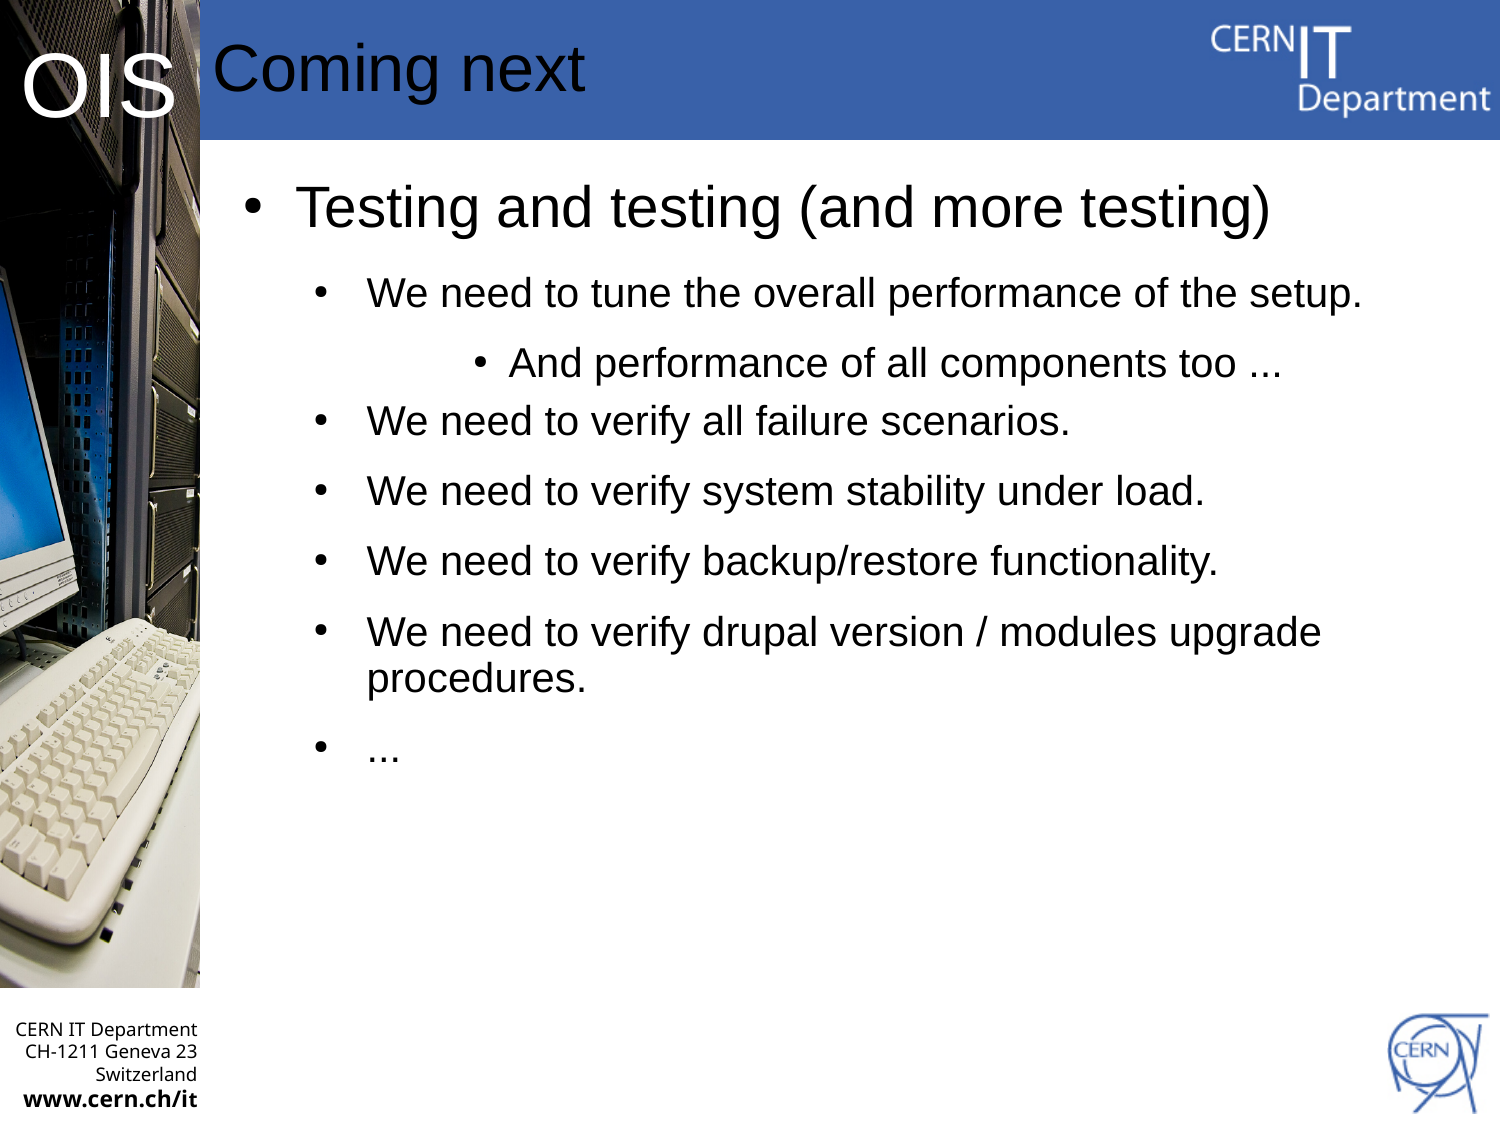

# Coming next
Testing and testing (and more testing)
We need to tune the overall performance of the setup.
And performance of all components too ...
We need to verify all failure scenarios.
We need to verify system stability under load.
We need to verify backup/restore functionality.
We need to verify drupal version / modules upgrade procedures.
...